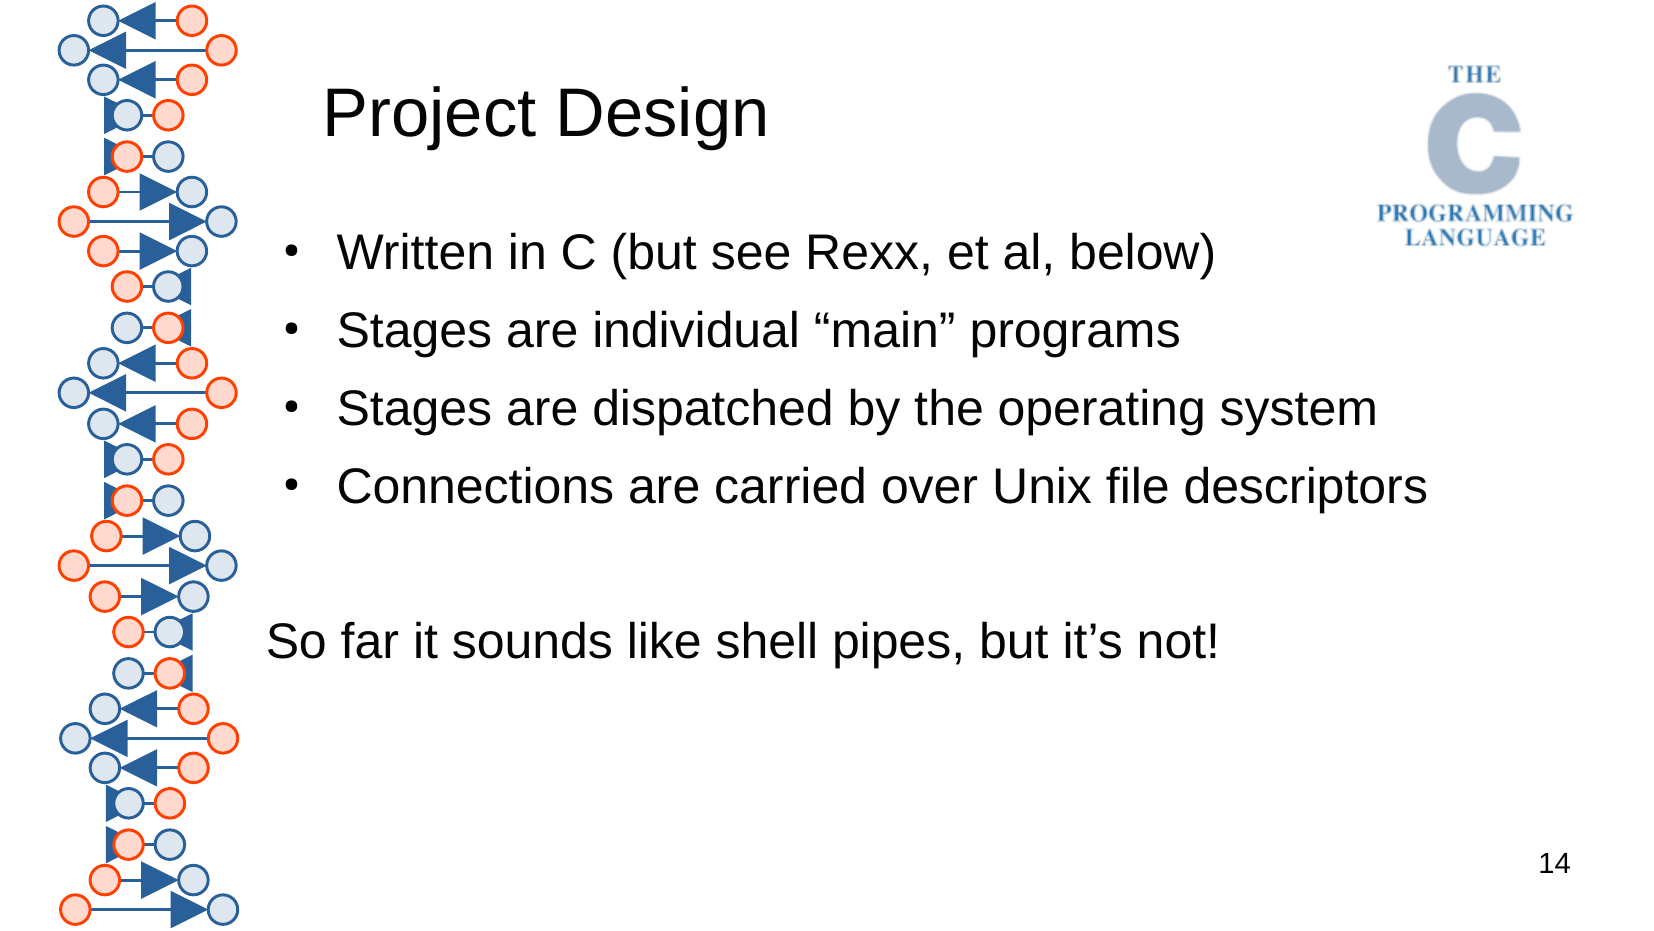

# Project Design
Written in C (but see Rexx, et al, below)
Stages are individual “main” programs
Stages are dispatched by the operating system
Connections are carried over Unix file descriptors
So far it sounds like shell pipes, but it’s not!
14